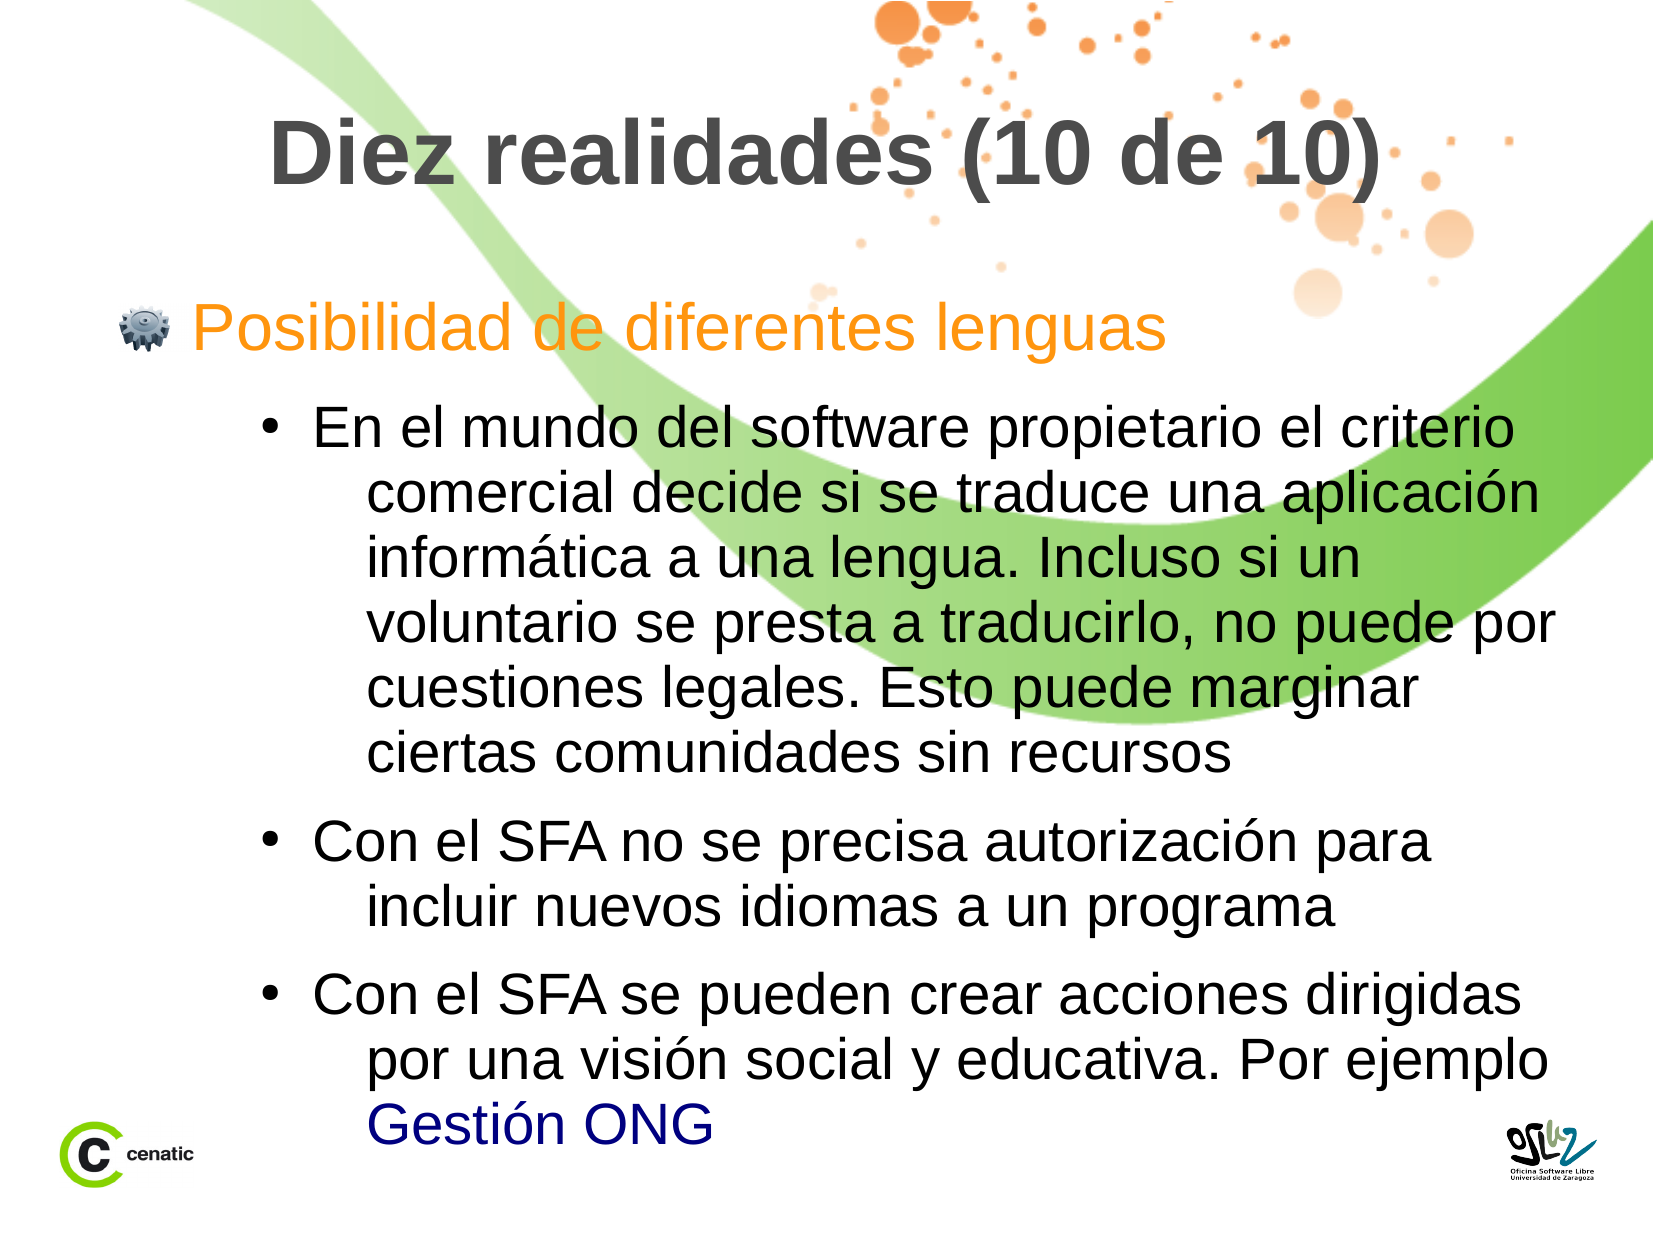

# Diez realidades (10 de 10)
Posibilidad de diferentes lenguas
En el mundo del software propietario el criterio comercial decide si se traduce una aplicación informática a una lengua. Incluso si un voluntario se presta a traducirlo, no puede por cuestiones legales. Esto puede marginar ciertas comunidades sin recursos
Con el SFA no se precisa autorización para incluir nuevos idiomas a un programa
Con el SFA se pueden crear acciones dirigidas por una visión social y educativa. Por ejemplo Gestión ONG